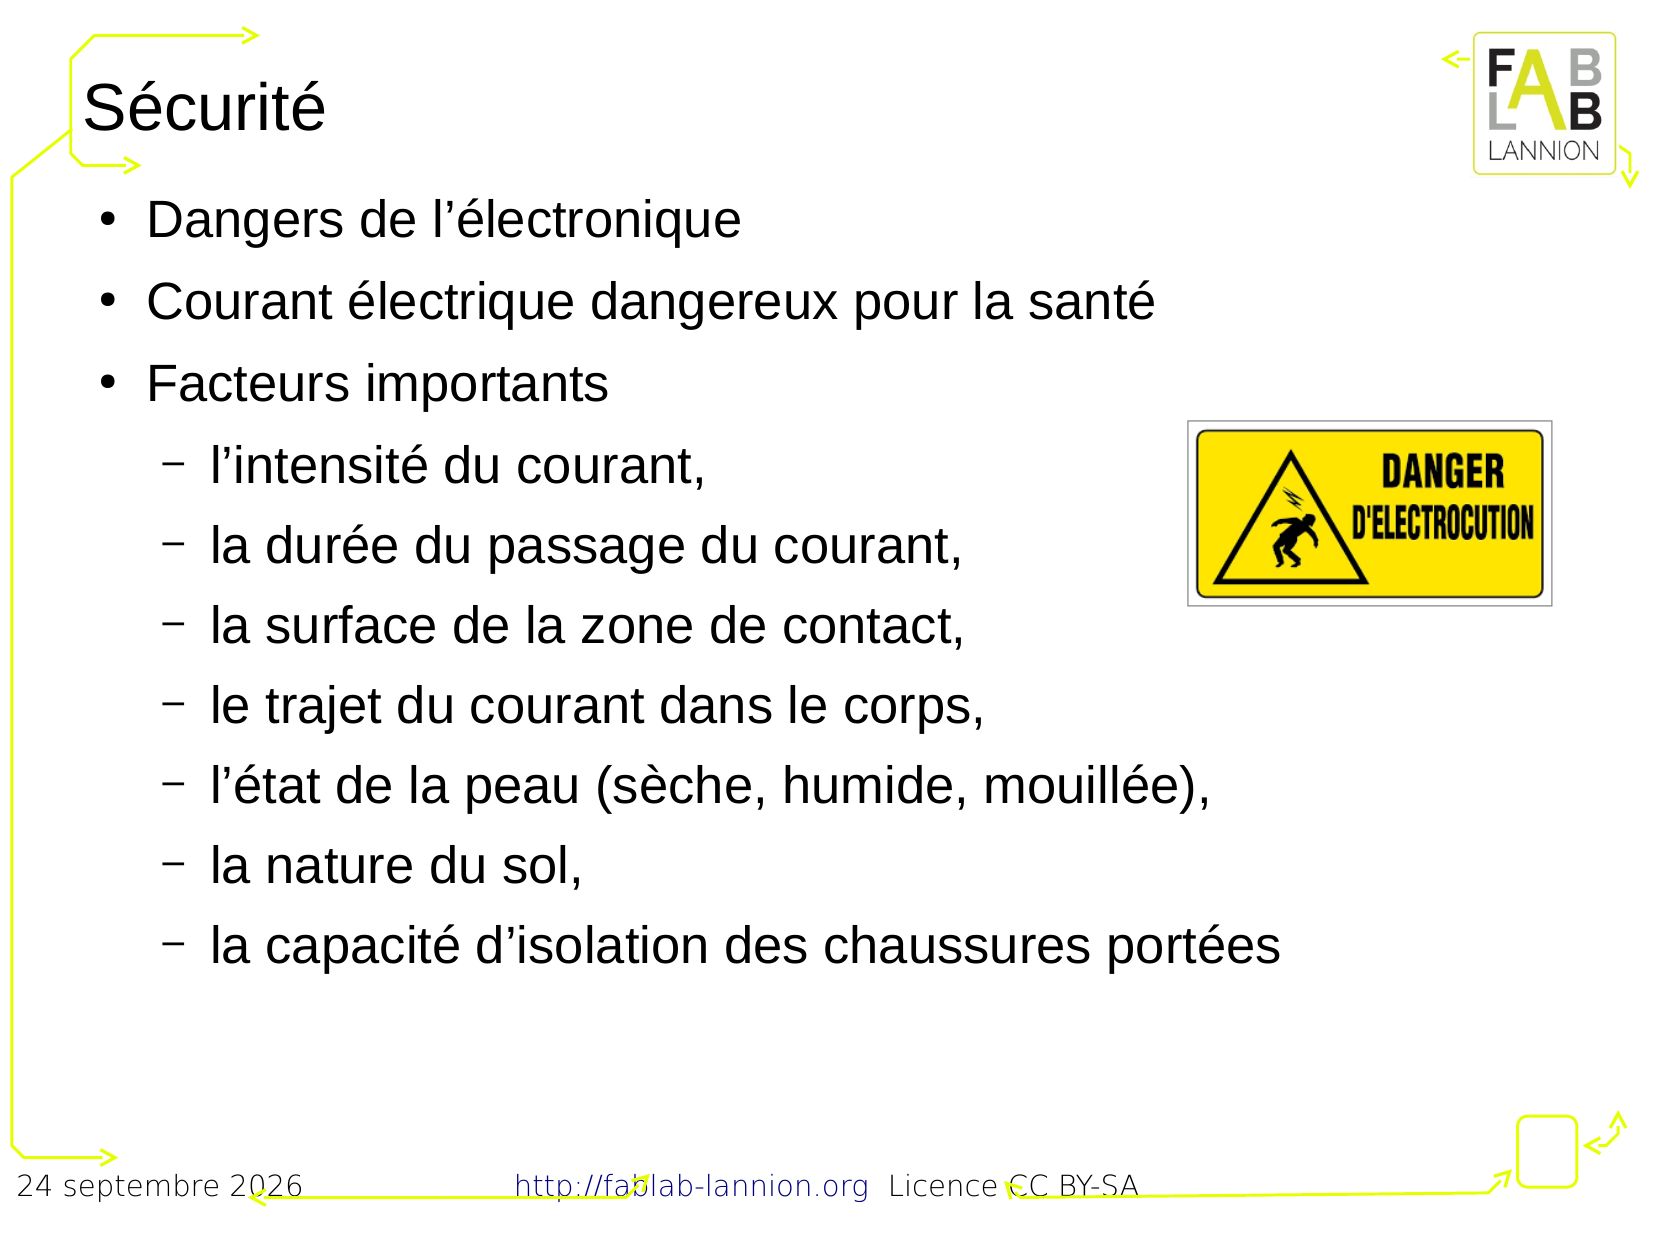

# Sécurité
Dangers de l’électronique
Courant électrique dangereux pour la santé
Facteurs importants
l’intensité du courant,
la durée du passage du courant,
la surface de la zone de contact,
le trajet du courant dans le corps,
l’état de la peau (sèche, humide, mouillée),
la nature du sol,
la capacité d’isolation des chaussures portées